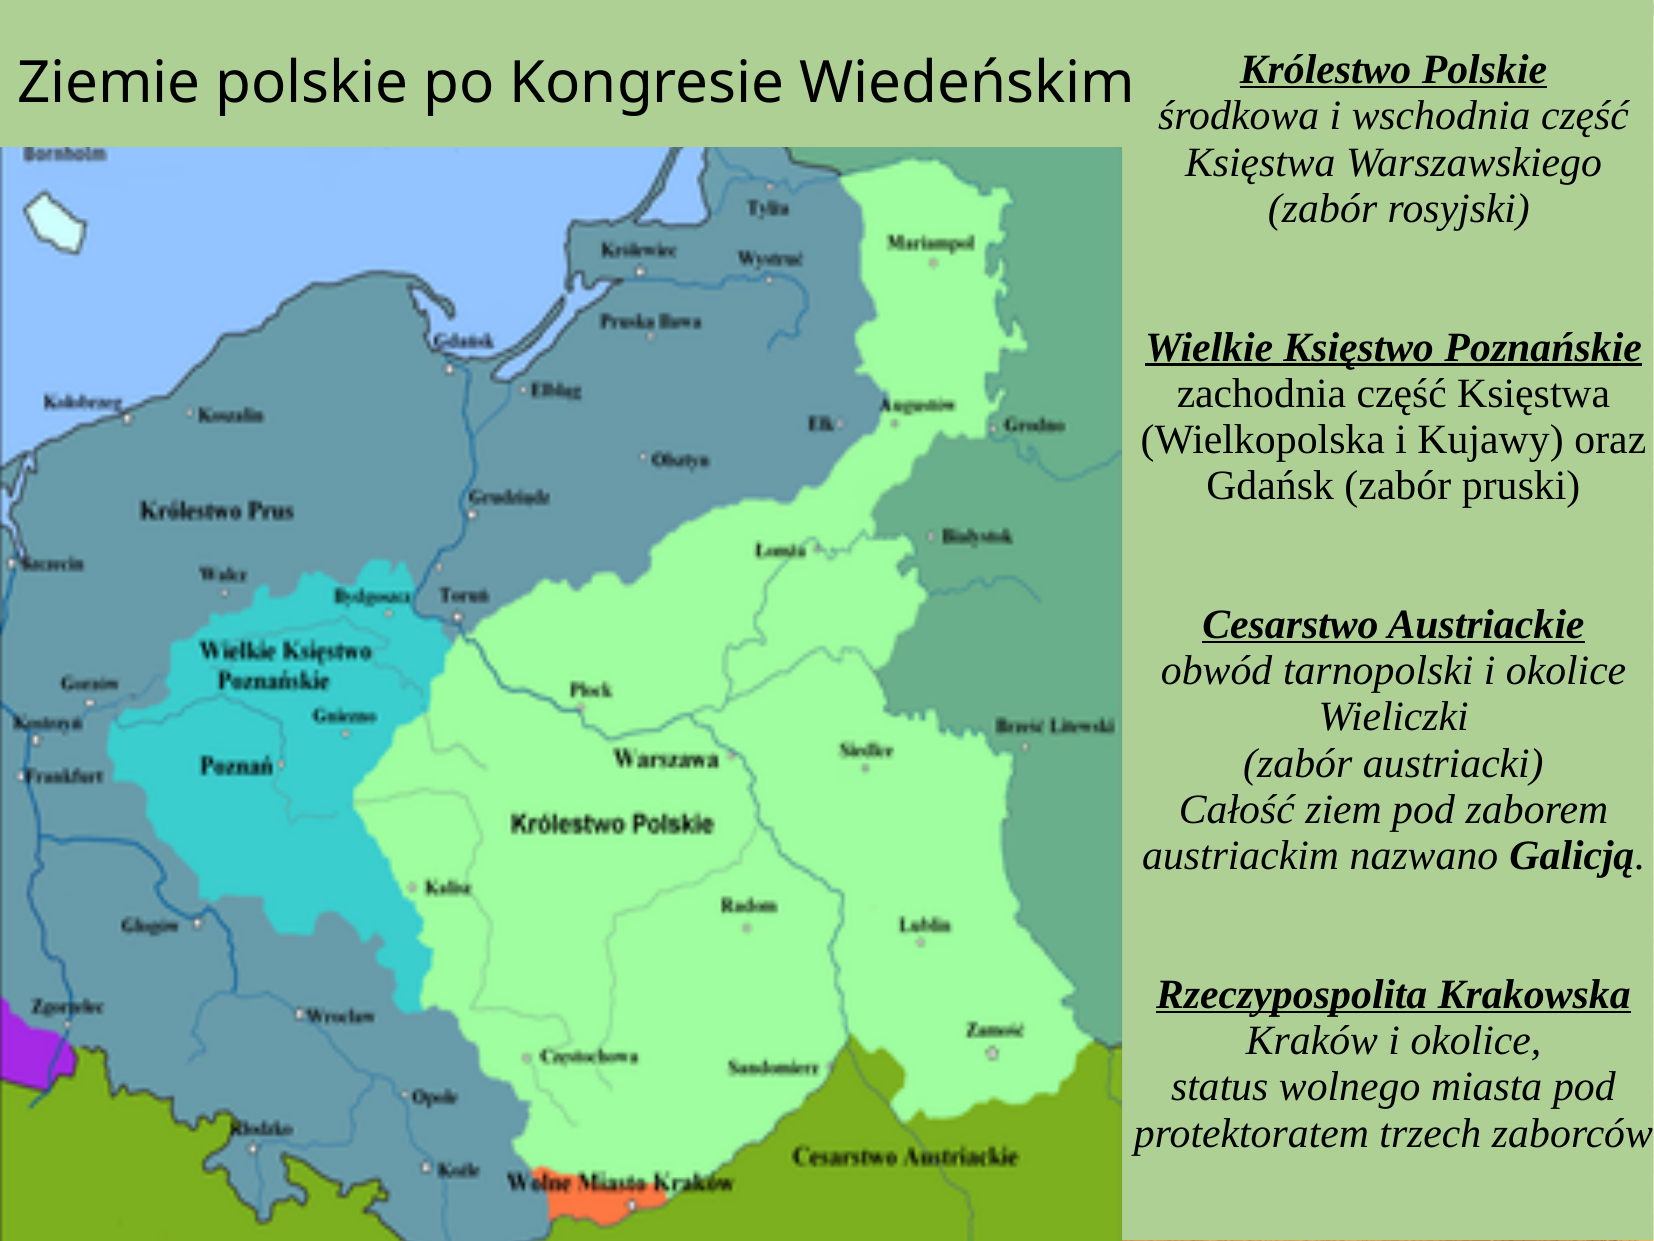

Ziemie polskie po Kongresie Wiedeńskim
# Królestwo Polskie
środkowa i wschodnia część Księstwa Warszawskiego
 (zabór rosyjski)
Wielkie Księstwo Poznańskie zachodnia część Księstwa (Wielkopolska i Kujawy) oraz Gdańsk (zabór pruski)
Cesarstwo Austriackie
obwód tarnopolski i okolice Wieliczki
(zabór austriacki)
Całość ziem pod zaborem austriackim nazwano Galicją.
Rzeczypospolita Krakowska
Kraków i okolice,
status wolnego miasta pod protektoratem trzech zaborców